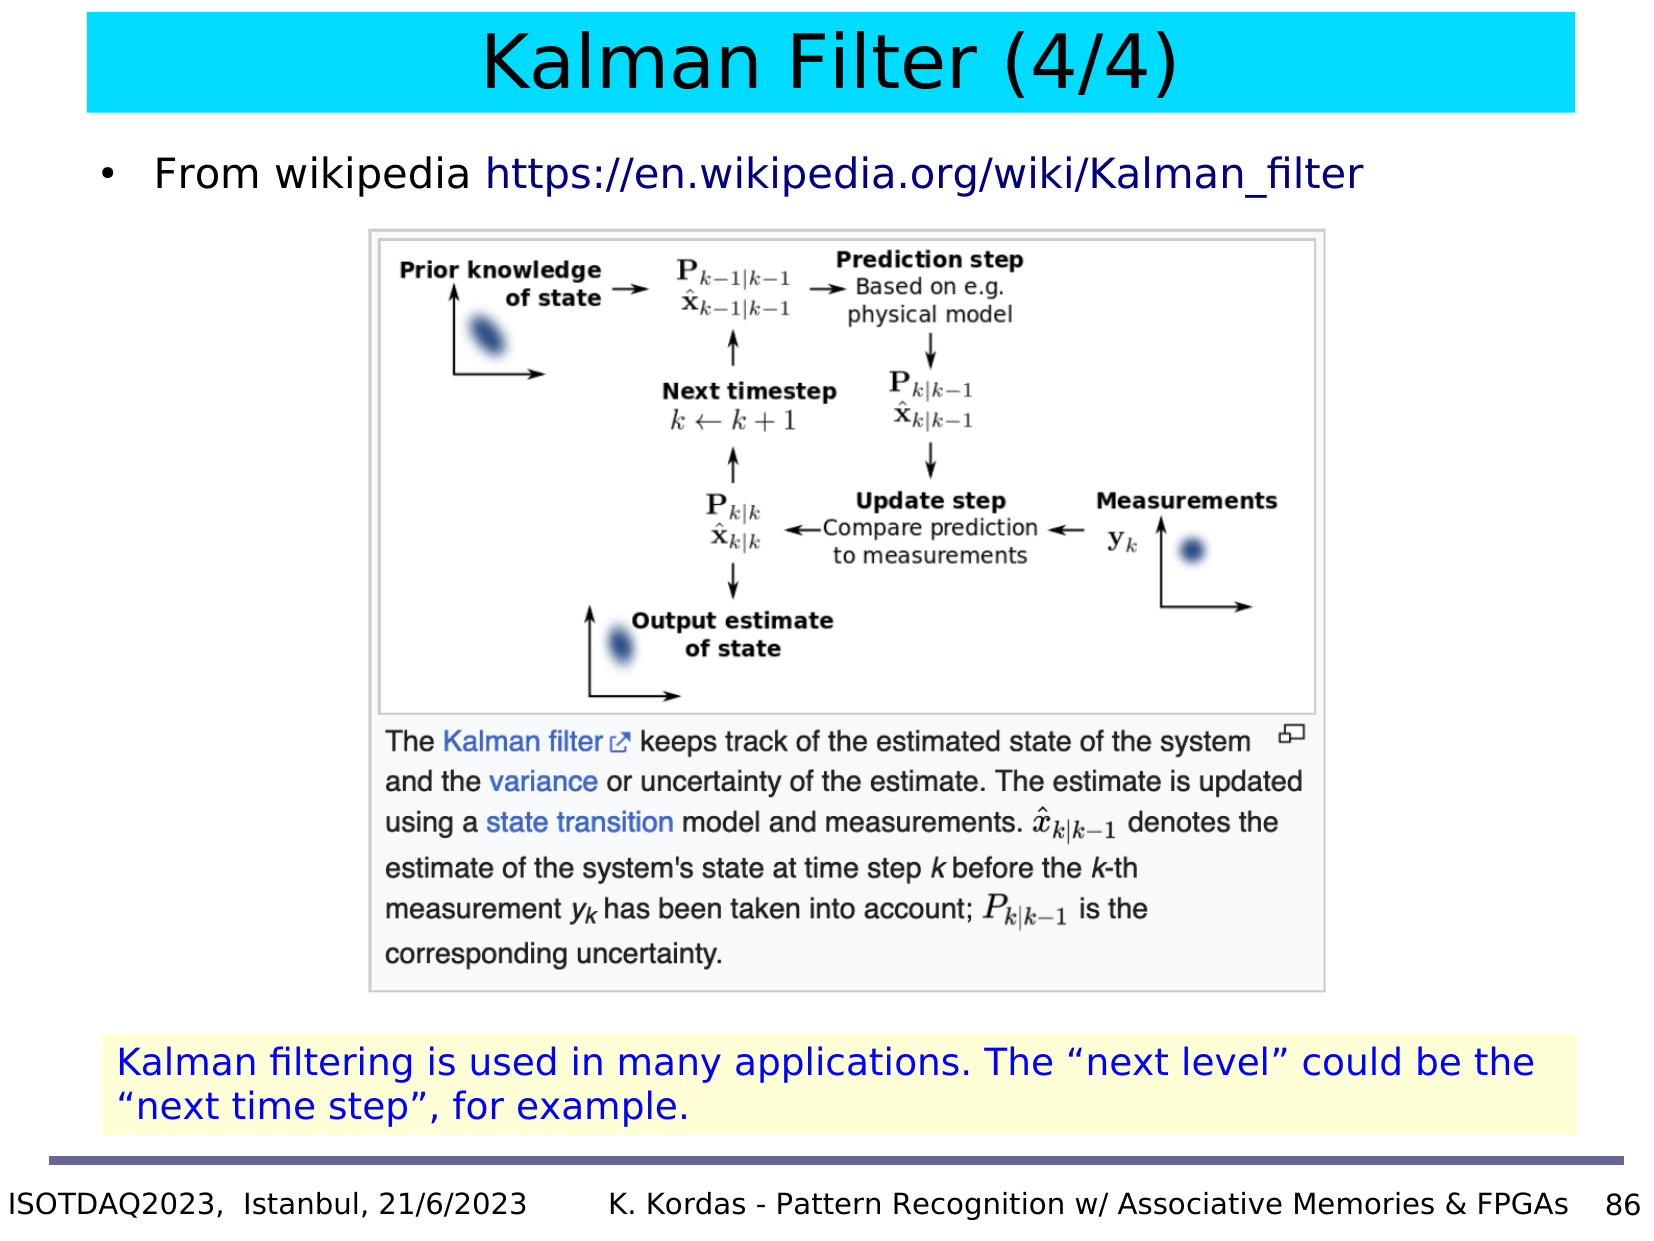

# Kalman Filter (4/4)
From wikipedia https://en.wikipedia.org/wiki/Kalman_filter
Kalman filtering is used in many applications. The “next level” could be the “next time step”, for example.
ISOTDAQ2023, Istanbul, 21/6/2023
K. Kordas - Pattern Recognition w/ Associative Memories & FPGAs
86